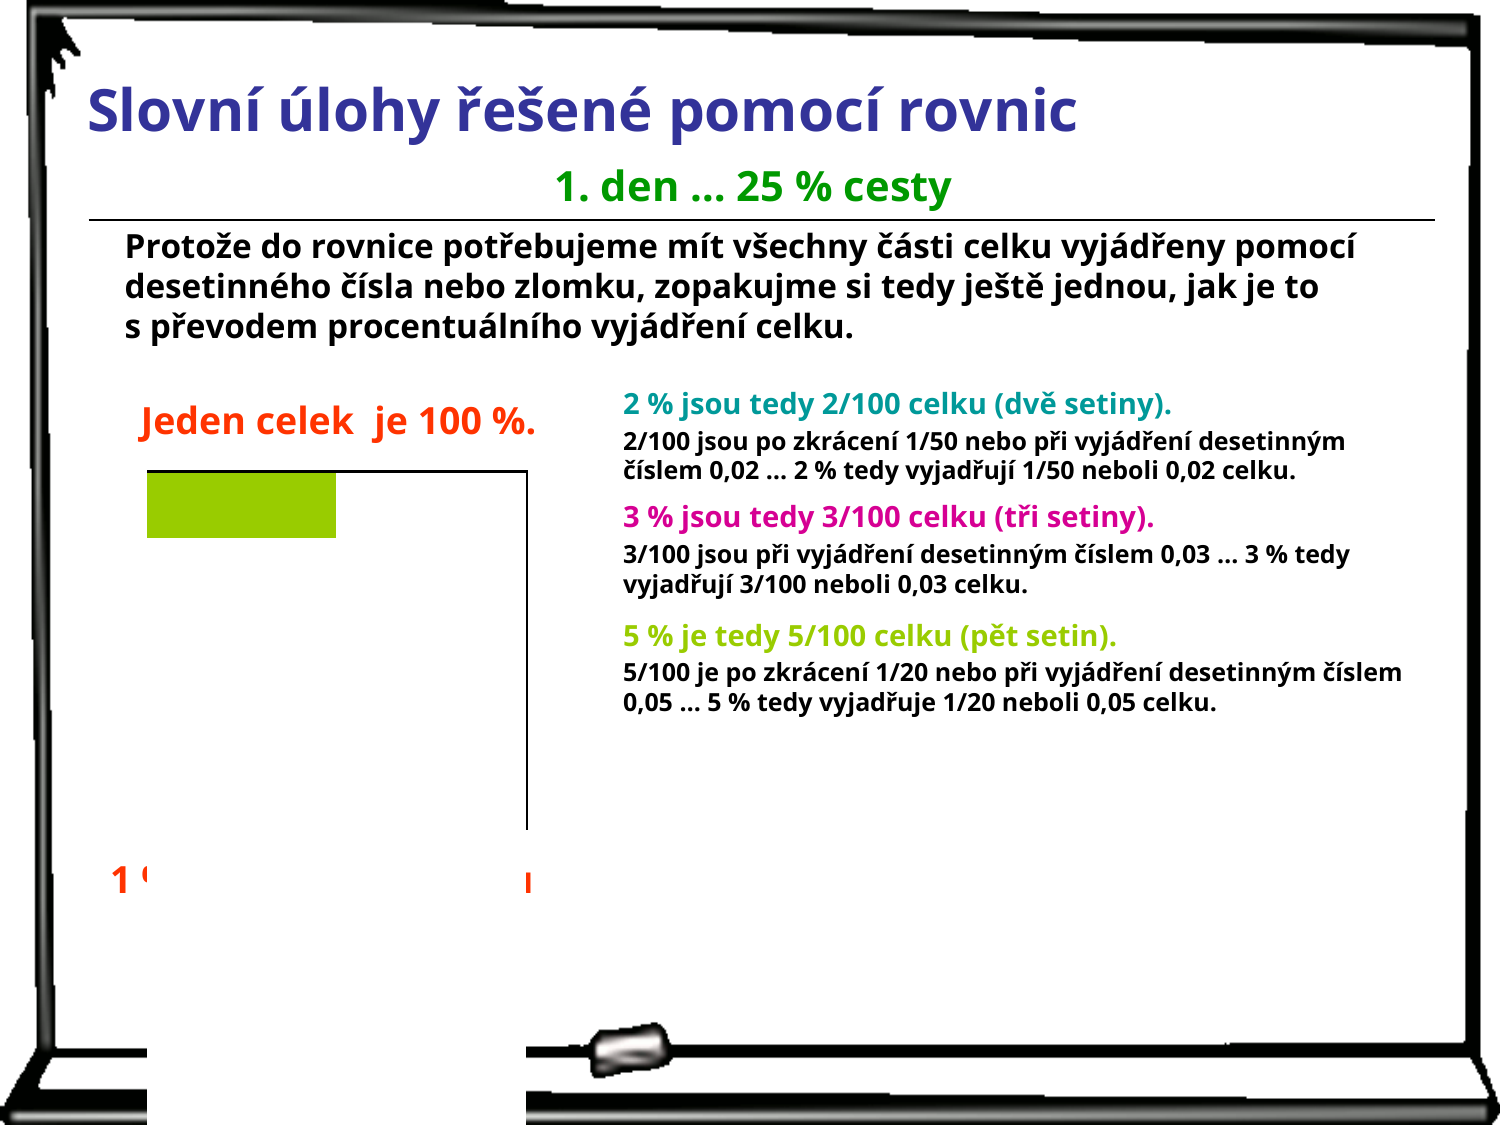

Slovní úlohy řešené pomocí rovnic
1. den … 25 % cesty
Protože do rovnice potřebujeme mít všechny části celku vyjádřeny pomocí desetinného čísla nebo zlomku, zopakujme si tedy ještě jednou, jak je to
s převodem procentuálního vyjádření celku.
2 % jsou tedy 2/100 celku (dvě setiny).
Jeden celek
je 100 %.
2/100 jsou po zkrácení 1/50 nebo při vyjádření desetinným číslem 0,02 … 2 % tedy vyjadřují 1/50 neboli 0,02 celku.
| | | | | | | | | | |
| --- | --- | --- | --- | --- | --- | --- | --- | --- | --- |
| | | | | | | | | | |
| | | | | | | | | | |
| | | | | | | | | | |
| | | | | | | | | | |
| | | | | | | | | | |
| | | | | | | | | | |
| | | | | | | | | | |
| | | | | | | | | | |
| | | | | | | | | | |
| | | | | | | | | | |
| --- | --- | --- | --- | --- | --- | --- | --- | --- | --- |
| | | | | | | | | | |
| | | | | | | | | | |
| | | | | | | | | | |
| | | | | | | | | | |
| | | | | | | | | | |
| | | | | | | | | | |
| | | | | | | | | | |
| | | | | | | | | | |
| | | | | | | | | | |
| | | | | | | | | | |
| --- | --- | --- | --- | --- | --- | --- | --- | --- | --- |
| | | | | | | | | | |
| | | | | | | | | | |
| | | | | | | | | | |
| | | | | | | | | | |
| | | | | | | | | | |
| | | | | | | | | | |
| | | | | | | | | | |
| | | | | | | | | | |
| | | | | | | | | | |
| | | | | | | | | | |
| --- | --- | --- | --- | --- | --- | --- | --- | --- | --- |
| | | | | | | | | | |
| | | | | | | | | | |
| | | | | | | | | | |
| | | | | | | | | | |
| | | | | | | | | | |
| | | | | | | | | | |
| | | | | | | | | | |
| | | | | | | | | | |
| | | | | | | | | | |
3 % jsou tedy 3/100 celku (tři setiny).
3/100 jsou při vyjádření desetinným číslem 0,03 … 3 % tedy vyjadřují 3/100 neboli 0,03 celku.
5 % je tedy 5/100 celku (pět setin).
5/100 je po zkrácení 1/20 nebo při vyjádření desetinným číslem 0,05 … 5 % tedy vyjadřuje 1/20 neboli 0,05 celku.
1 % je tedy 1/100 celku
(jedna setina).